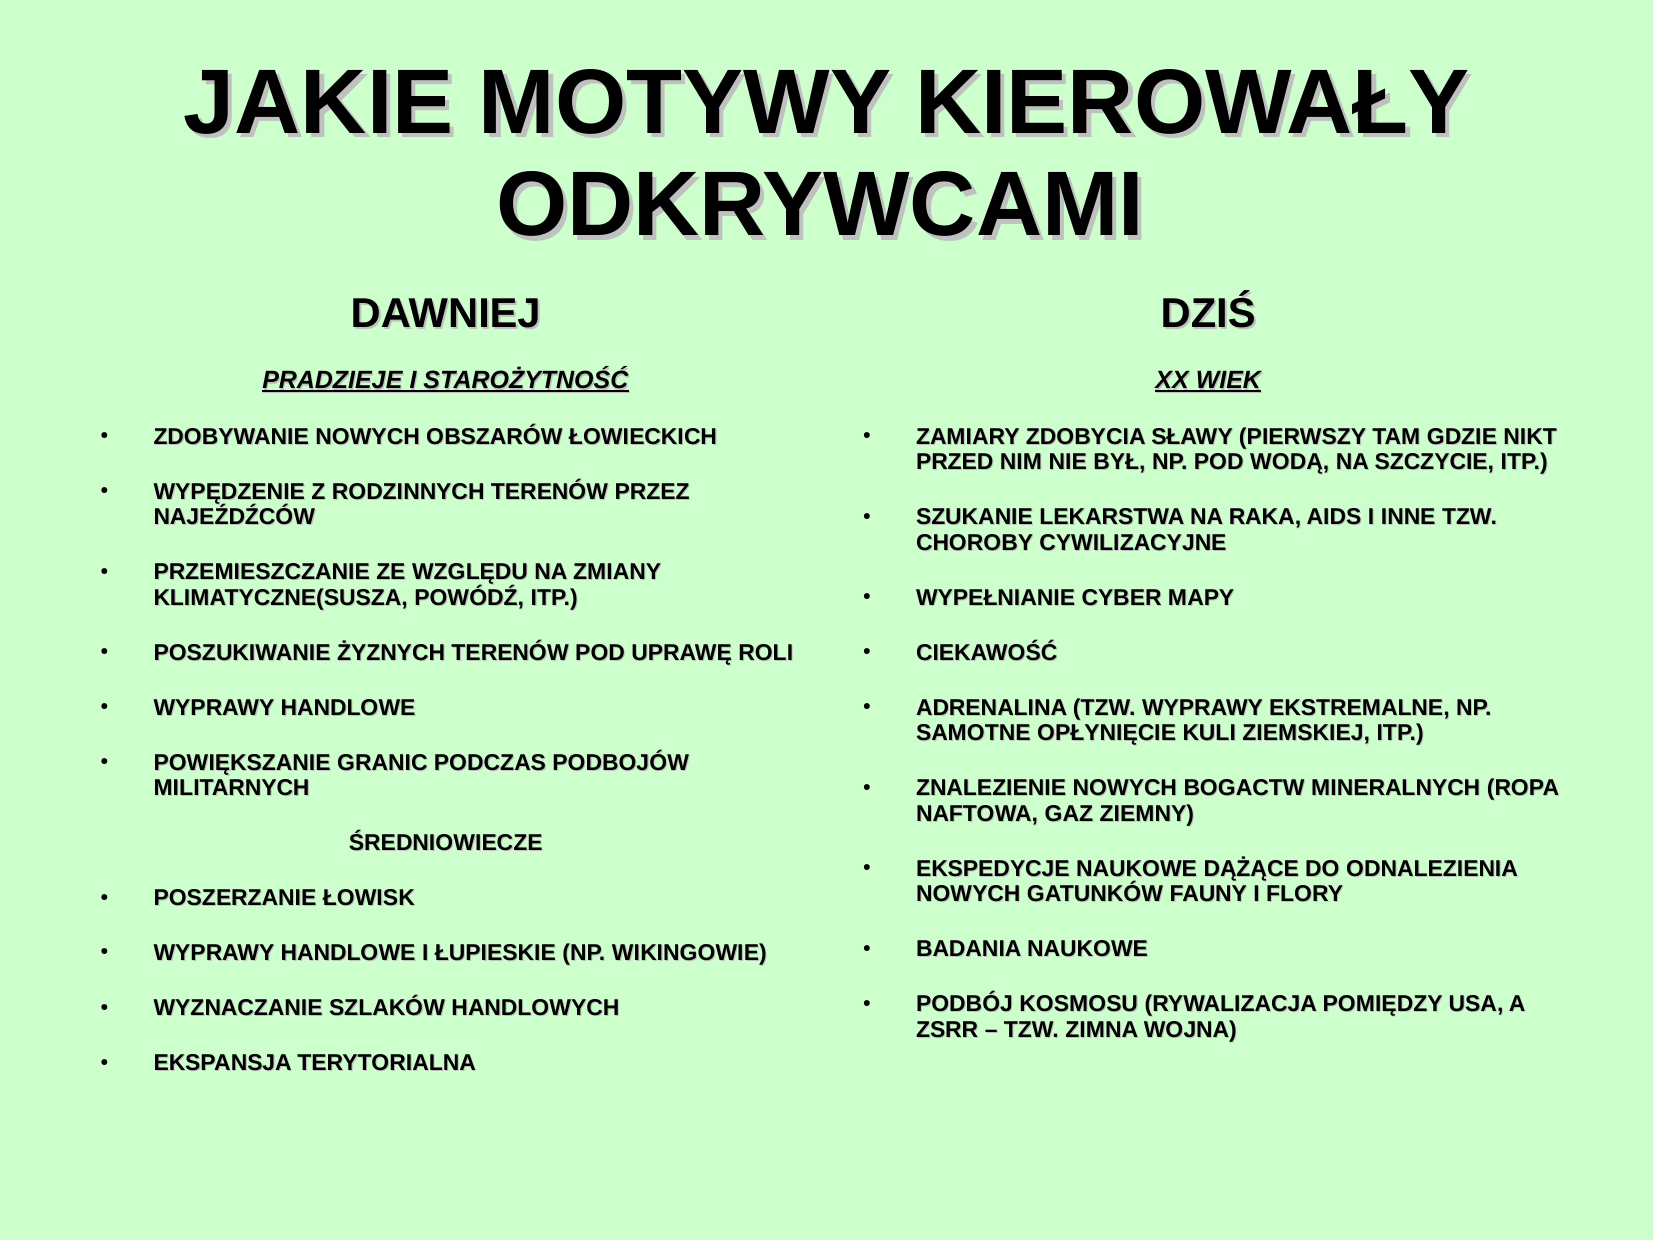

# JAKIE MOTYWY KIEROWAŁY ODKRYWCAMI
DAWNIEJ
PRADZIEJE I STAROŻYTNOŚĆ
ZDOBYWANIE NOWYCH OBSZARÓW ŁOWIECKICH
WYPĘDZENIE Z RODZINNYCH TERENÓW PRZEZ NAJEŹDŹCÓW
PRZEMIESZCZANIE ZE WZGLĘDU NA ZMIANY KLIMATYCZNE(SUSZA, POWÓDŹ, ITP.)
POSZUKIWANIE ŻYZNYCH TERENÓW POD UPRAWĘ ROLI
WYPRAWY HANDLOWE
POWIĘKSZANIE GRANIC PODCZAS PODBOJÓW MILITARNYCH
ŚREDNIOWIECZE
POSZERZANIE ŁOWISK
WYPRAWY HANDLOWE I ŁUPIESKIE (NP. WIKINGOWIE)
WYZNACZANIE SZLAKÓW HANDLOWYCH
EKSPANSJA TERYTORIALNA
DZIŚ
XX WIEK
ZAMIARY ZDOBYCIA SŁAWY (PIERWSZY TAM GDZIE NIKT PRZED NIM NIE BYŁ, NP. POD WODĄ, NA SZCZYCIE, ITP.)
SZUKANIE LEKARSTWA NA RAKA, AIDS I INNE TZW. CHOROBY CYWILIZACYJNE
WYPEŁNIANIE CYBER MAPY
CIEKAWOŚĆ
ADRENALINA (TZW. WYPRAWY EKSTREMALNE, NP. SAMOTNE OPŁYNIĘCIE KULI ZIEMSKIEJ, ITP.)
ZNALEZIENIE NOWYCH BOGACTW MINERALNYCH (ROPA NAFTOWA, GAZ ZIEMNY)
EKSPEDYCJE NAUKOWE DĄŻĄCE DO ODNALEZIENIA NOWYCH GATUNKÓW FAUNY I FLORY
BADANIA NAUKOWE
PODBÓJ KOSMOSU (RYWALIZACJA POMIĘDZY USA, A ZSRR – TZW. ZIMNA WOJNA)